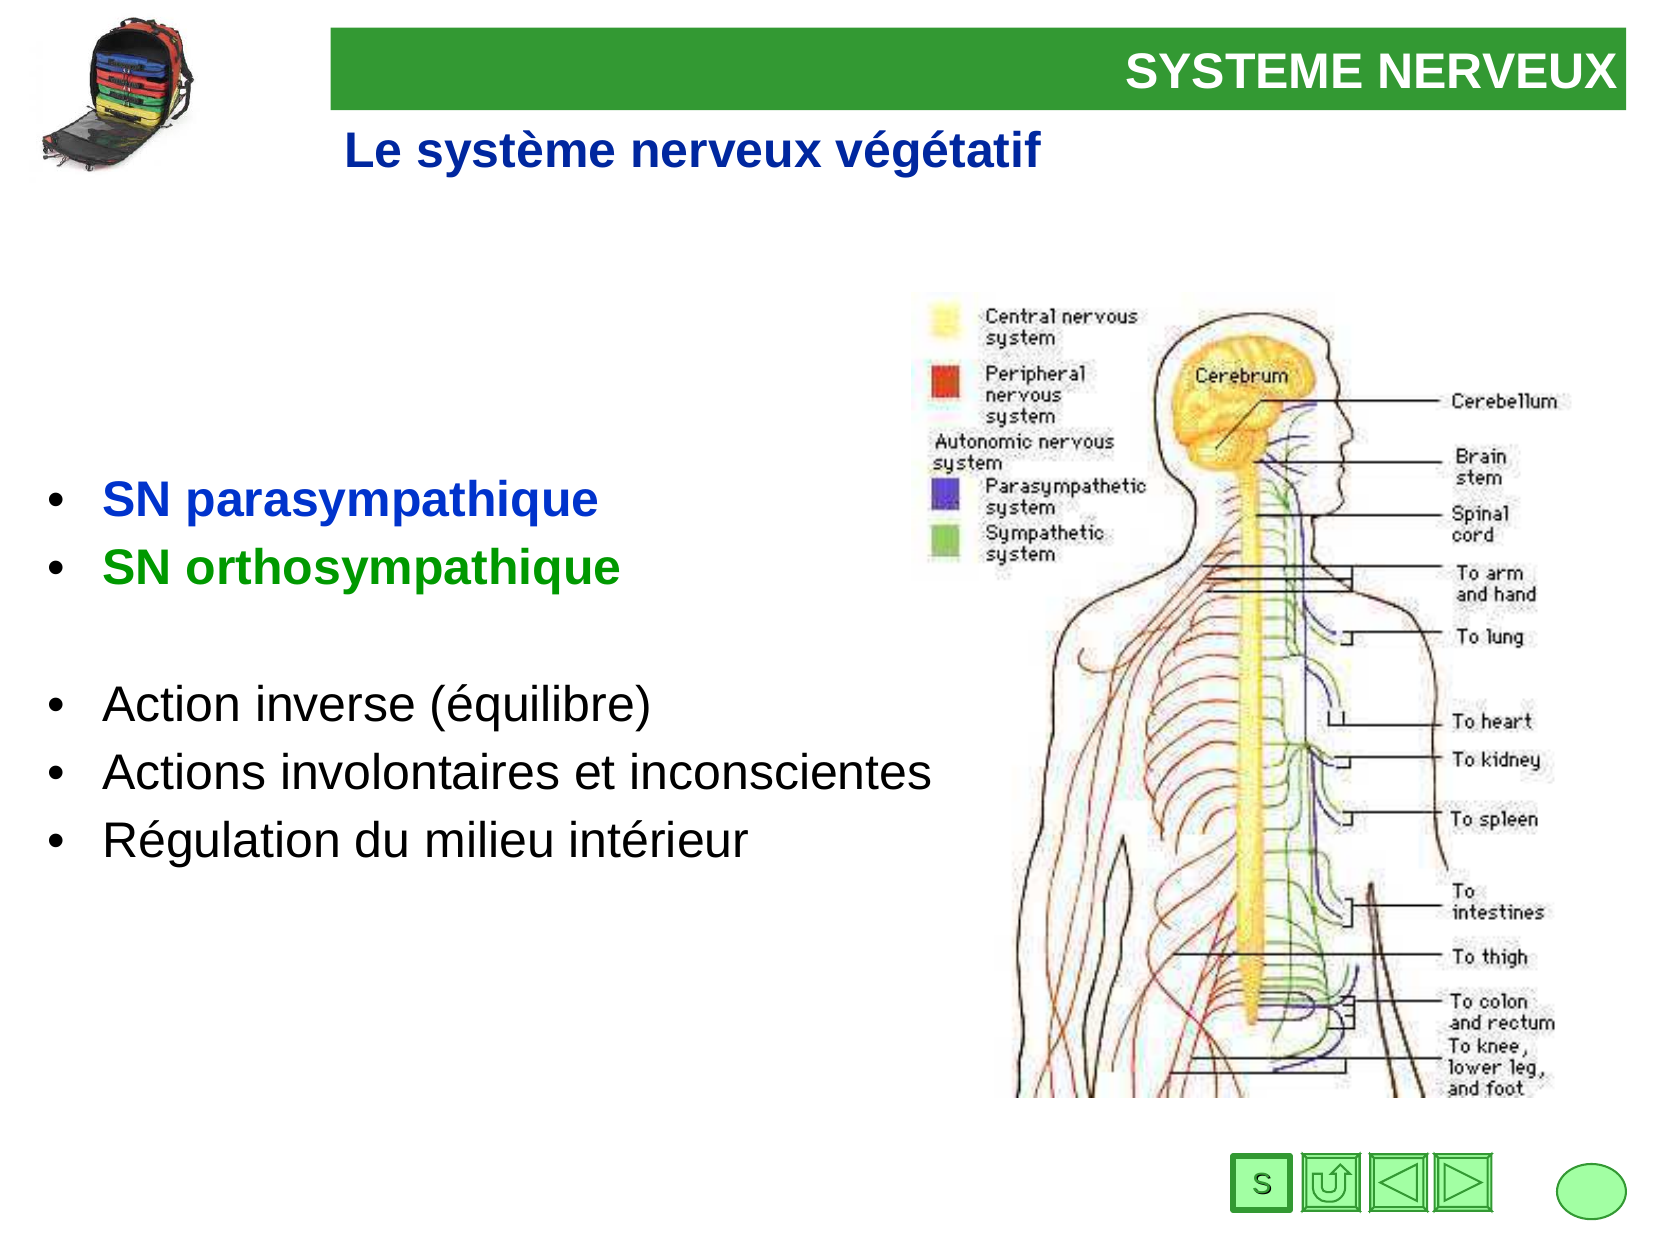

# SYSTEME NERVEUX
Le système nerveux végétatif
SN parasympathique
SN orthosympathique
Action inverse (équilibre)
Actions involontaires et inconscientes
Régulation du milieu intérieur